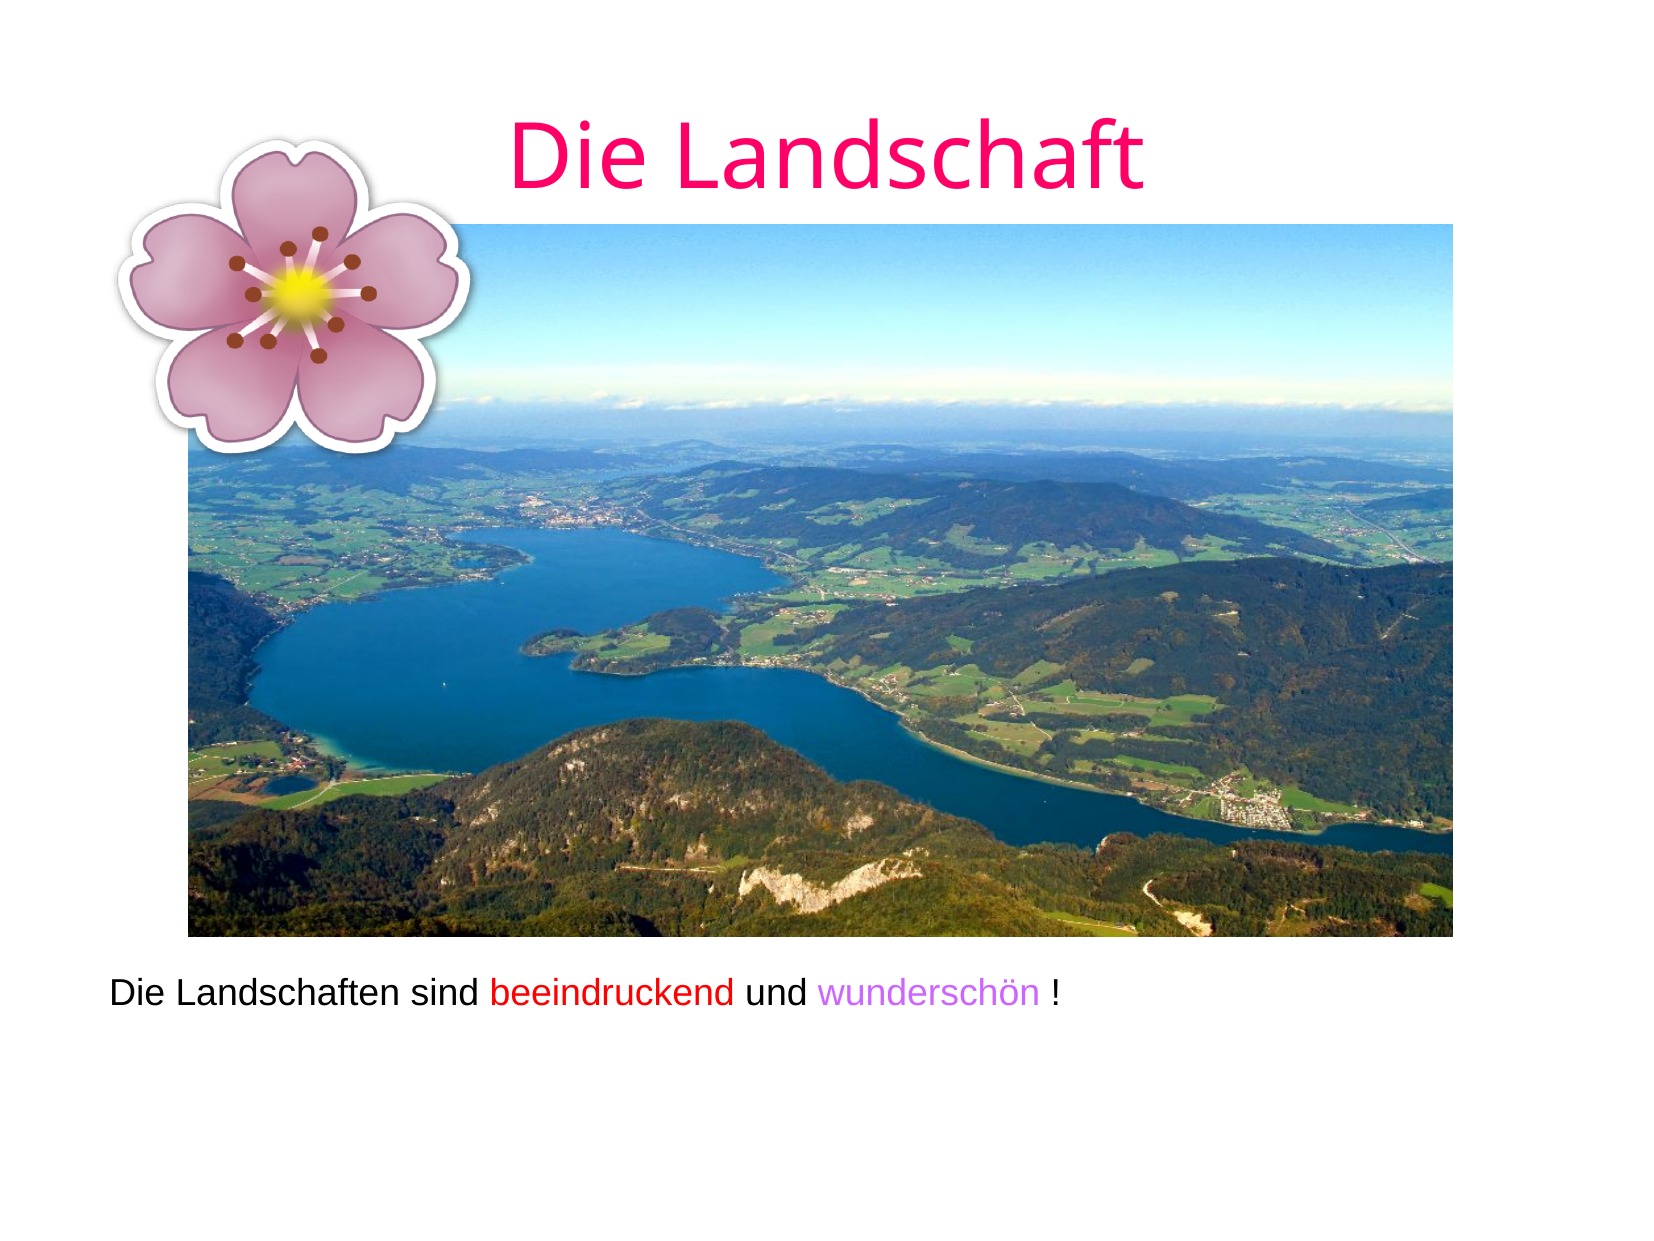

# Die Landschaft
Die Landschaften sind beeindruckend und wunderschön !